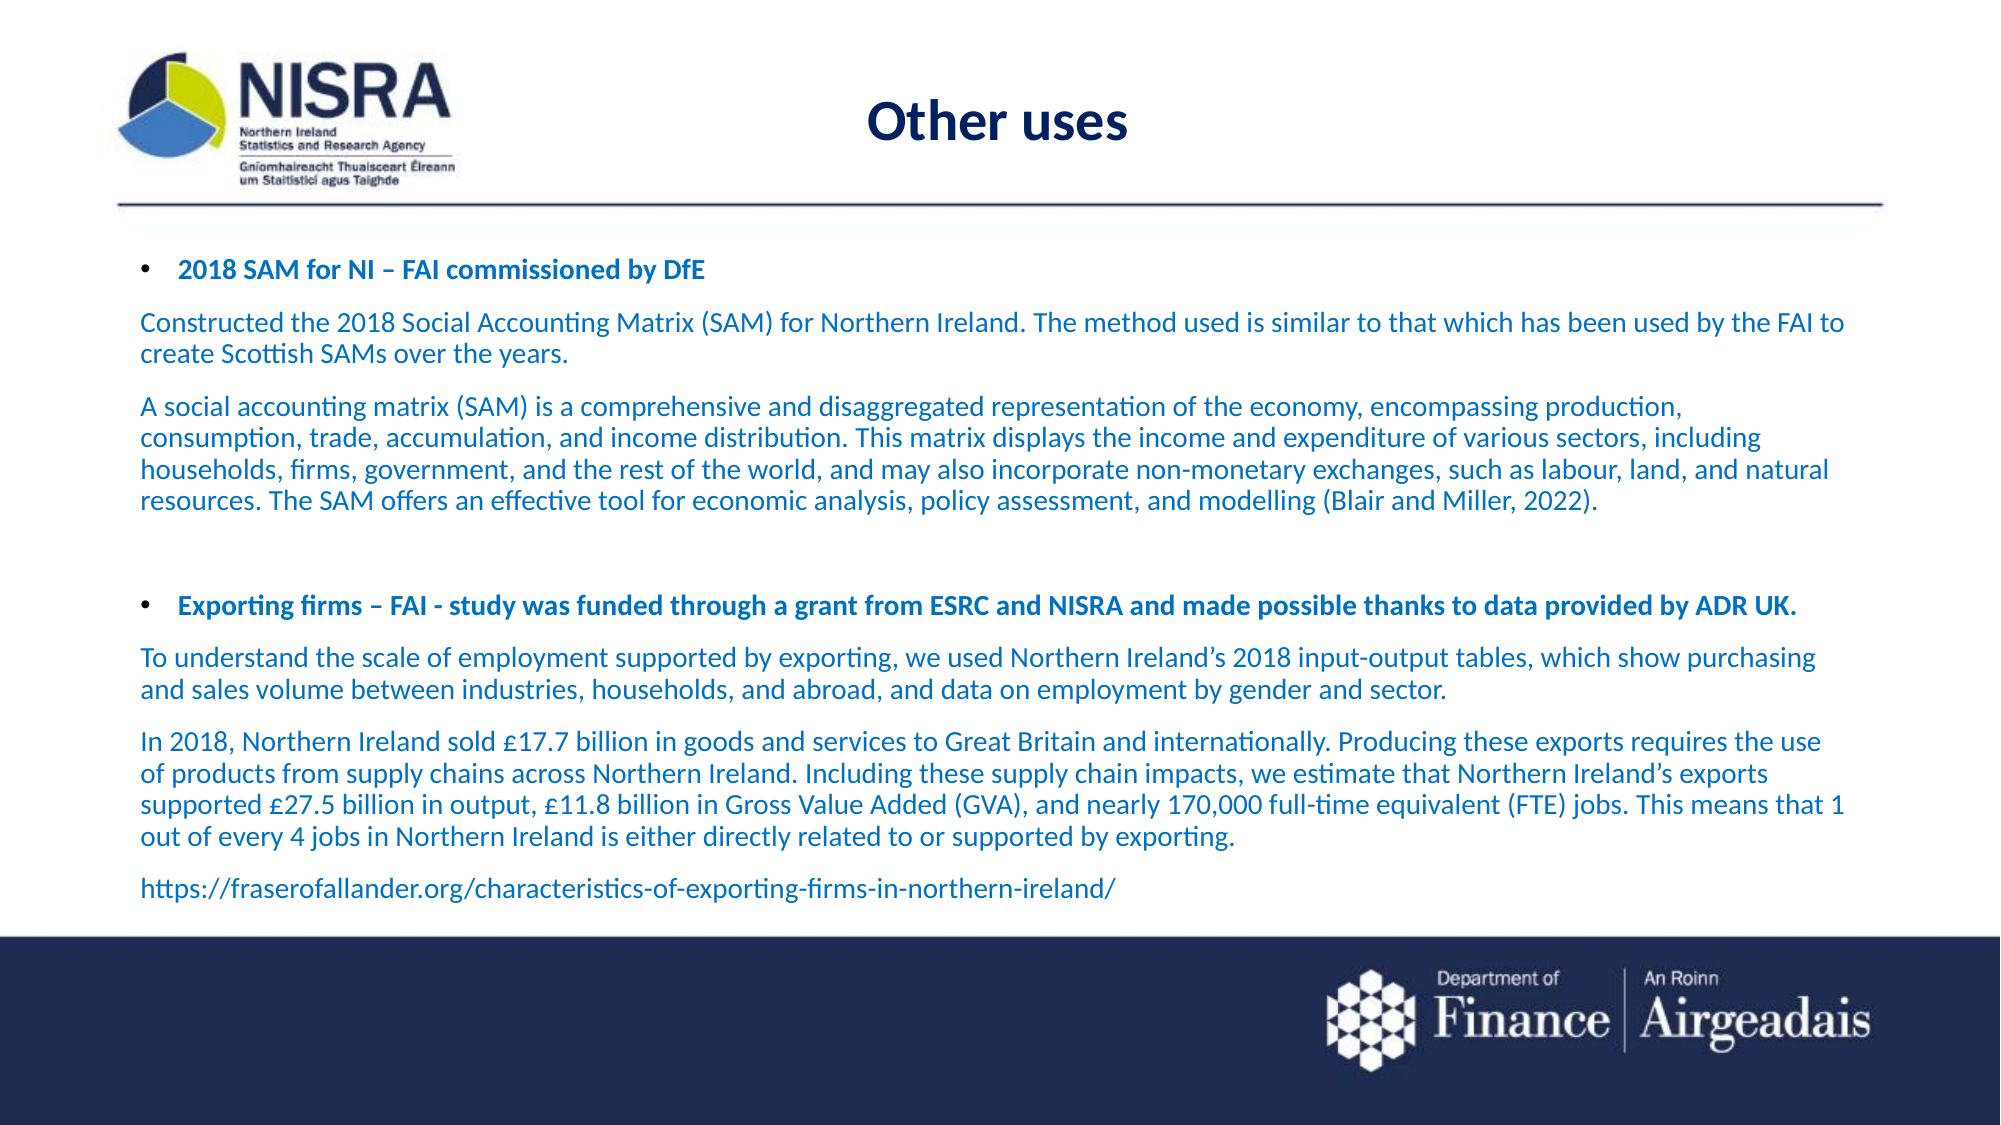

Other uses
# 2018 SAM for NI – FAI commissioned by DfE
Constructed the 2018 Social Accounting Matrix (SAM) for Northern Ireland. The method used is similar to that which has been used by the FAI to create Scottish SAMs over the years.
A social accounting matrix (SAM) is a comprehensive and disaggregated representation of the economy, encompassing production, consumption, trade, accumulation, and income distribution. This matrix displays the income and expenditure of various sectors, including households, firms, government, and the rest of the world, and may also incorporate non-monetary exchanges, such as labour, land, and natural resources. The SAM offers an effective tool for economic analysis, policy assessment, and modelling (Blair and Miller, 2022).
Exporting firms – FAI - study was funded through a grant from ESRC and NISRA and made possible thanks to data provided by ADR UK.
To understand the scale of employment supported by exporting, we used Northern Ireland’s 2018 input-output tables, which show purchasing and sales volume between industries, households, and abroad, and data on employment by gender and sector.
In 2018, Northern Ireland sold £17.7 billion in goods and services to Great Britain and internationally. Producing these exports requires the use of products from supply chains across Northern Ireland. Including these supply chain impacts, we estimate that Northern Ireland’s exports supported £27.5 billion in output, £11.8 billion in Gross Value Added (GVA), and nearly 170,000 full-time equivalent (FTE) jobs. This means that 1 out of every 4 jobs in Northern Ireland is either directly related to or supported by exporting.
https://fraserofallander.org/characteristics-of-exporting-firms-in-northern-ireland/